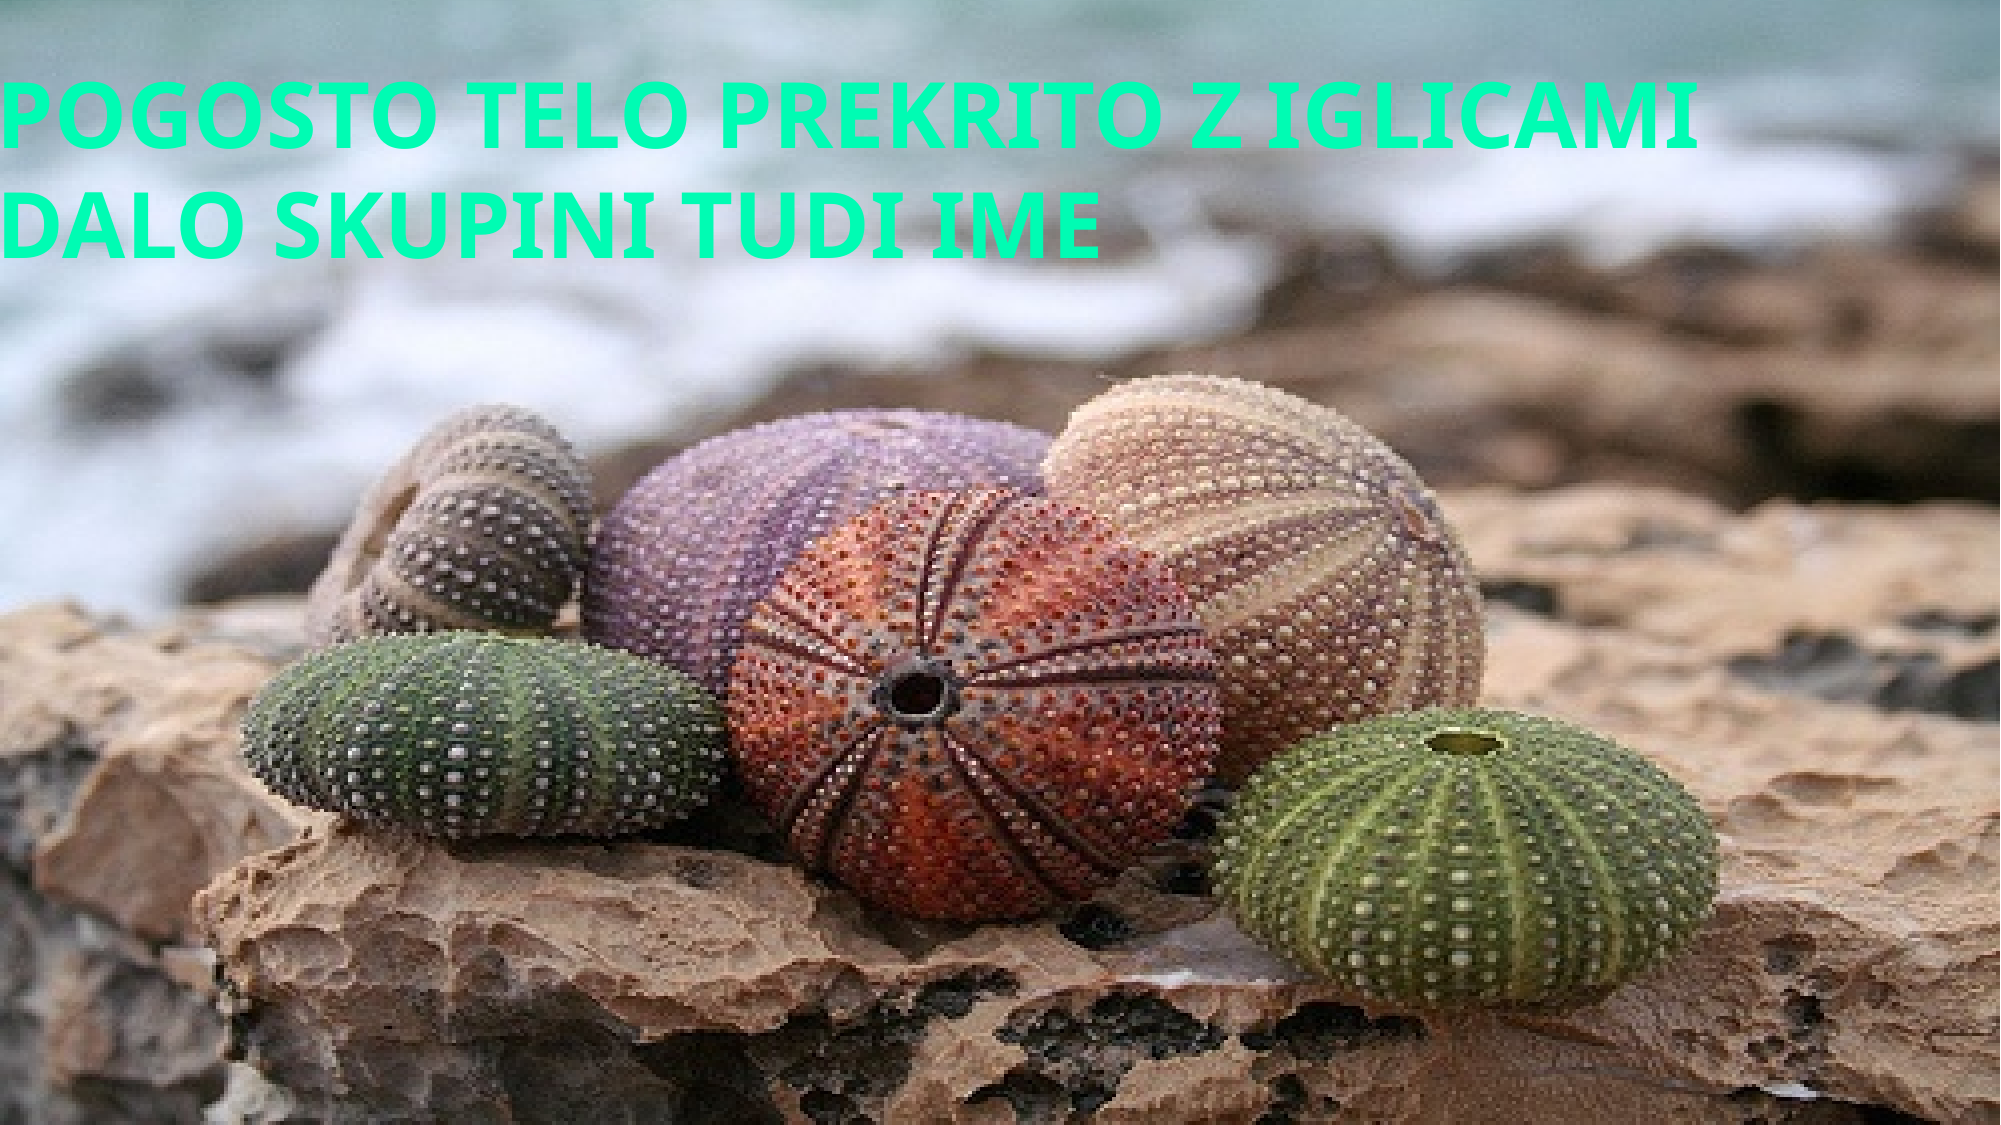

Pogosto telo prekrito z iglicami
dalo skupini tudi ime
#